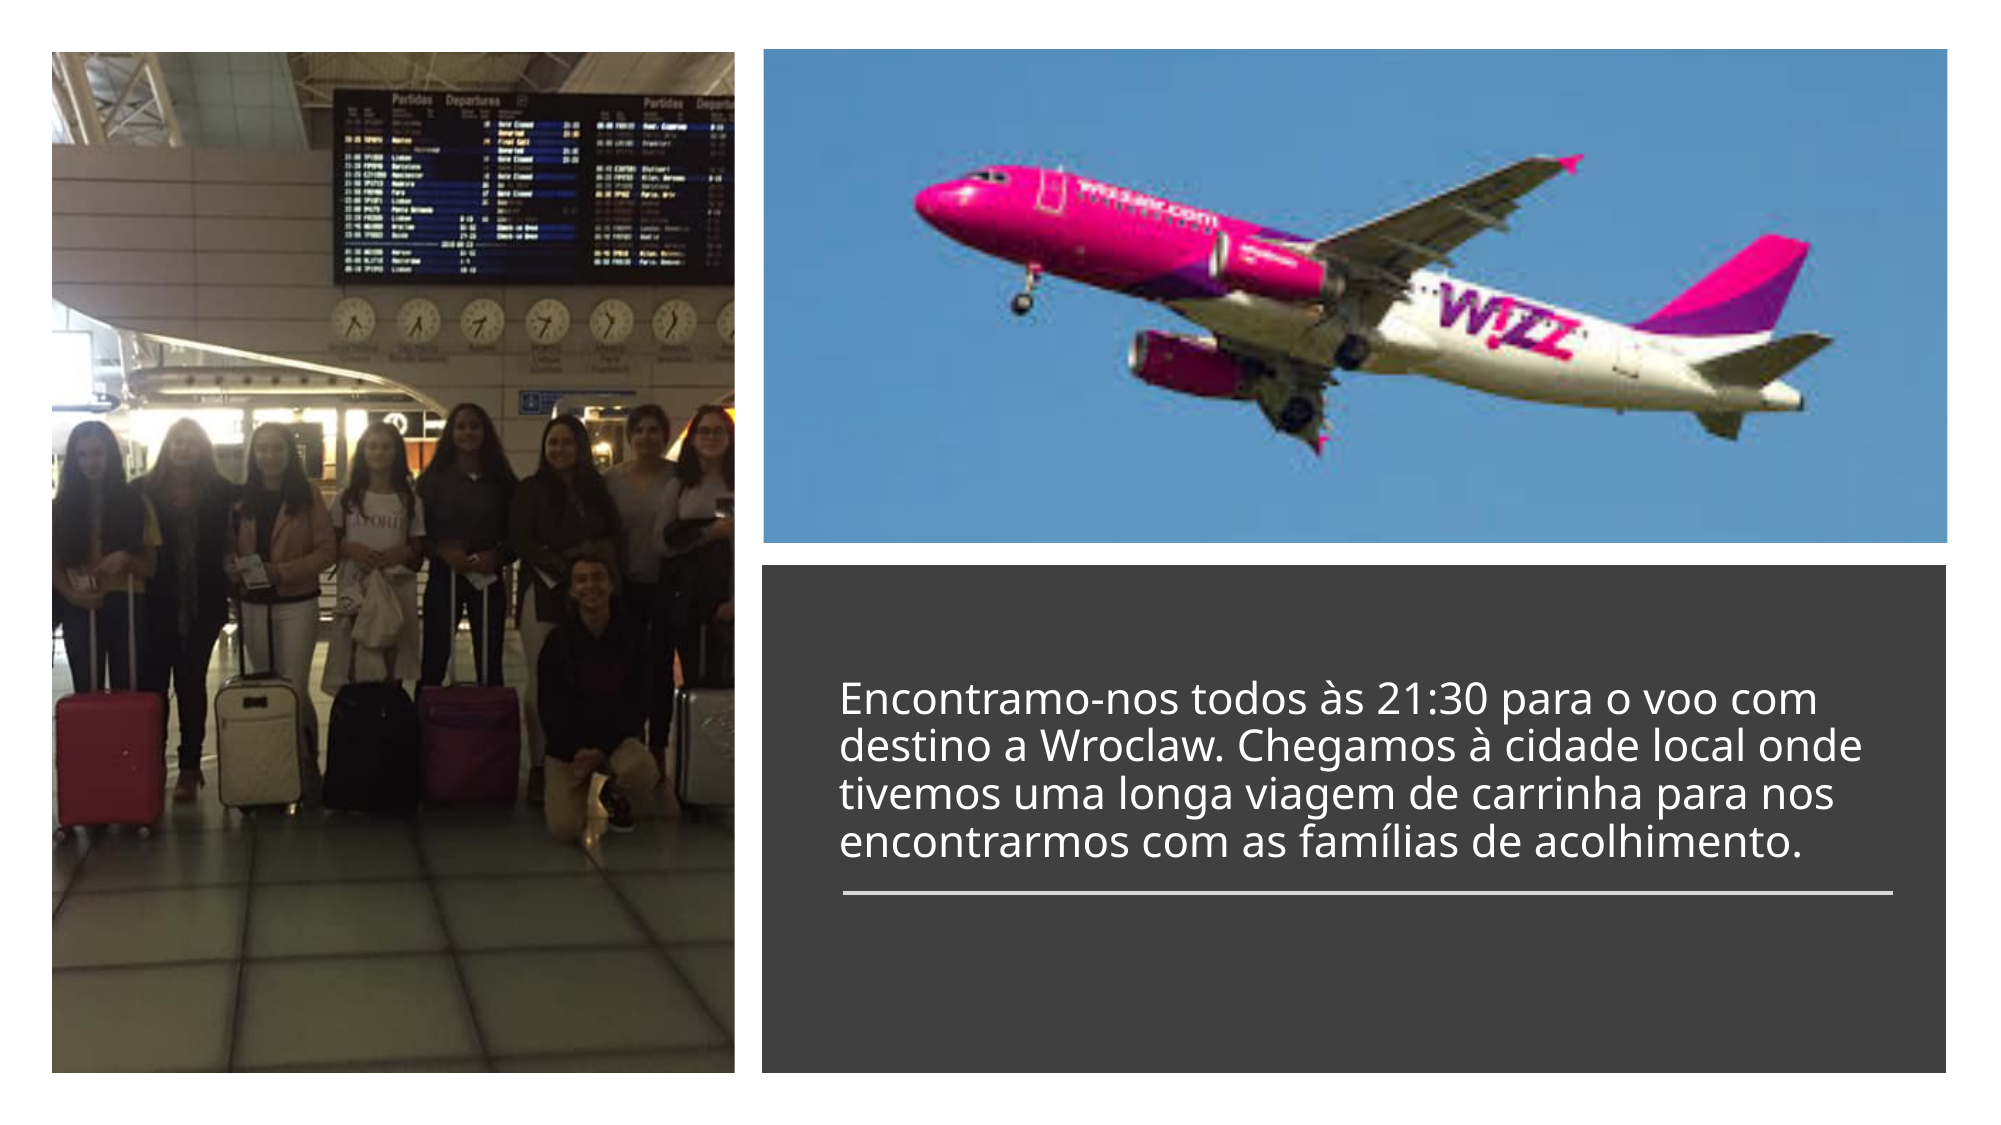

# Encontramo-nos todos às 21:30 para o voo com destino a Wroclaw. Chegamos à cidade local onde tivemos uma longa viagem de carrinha para nos encontrarmos com as famílias de acolhimento.